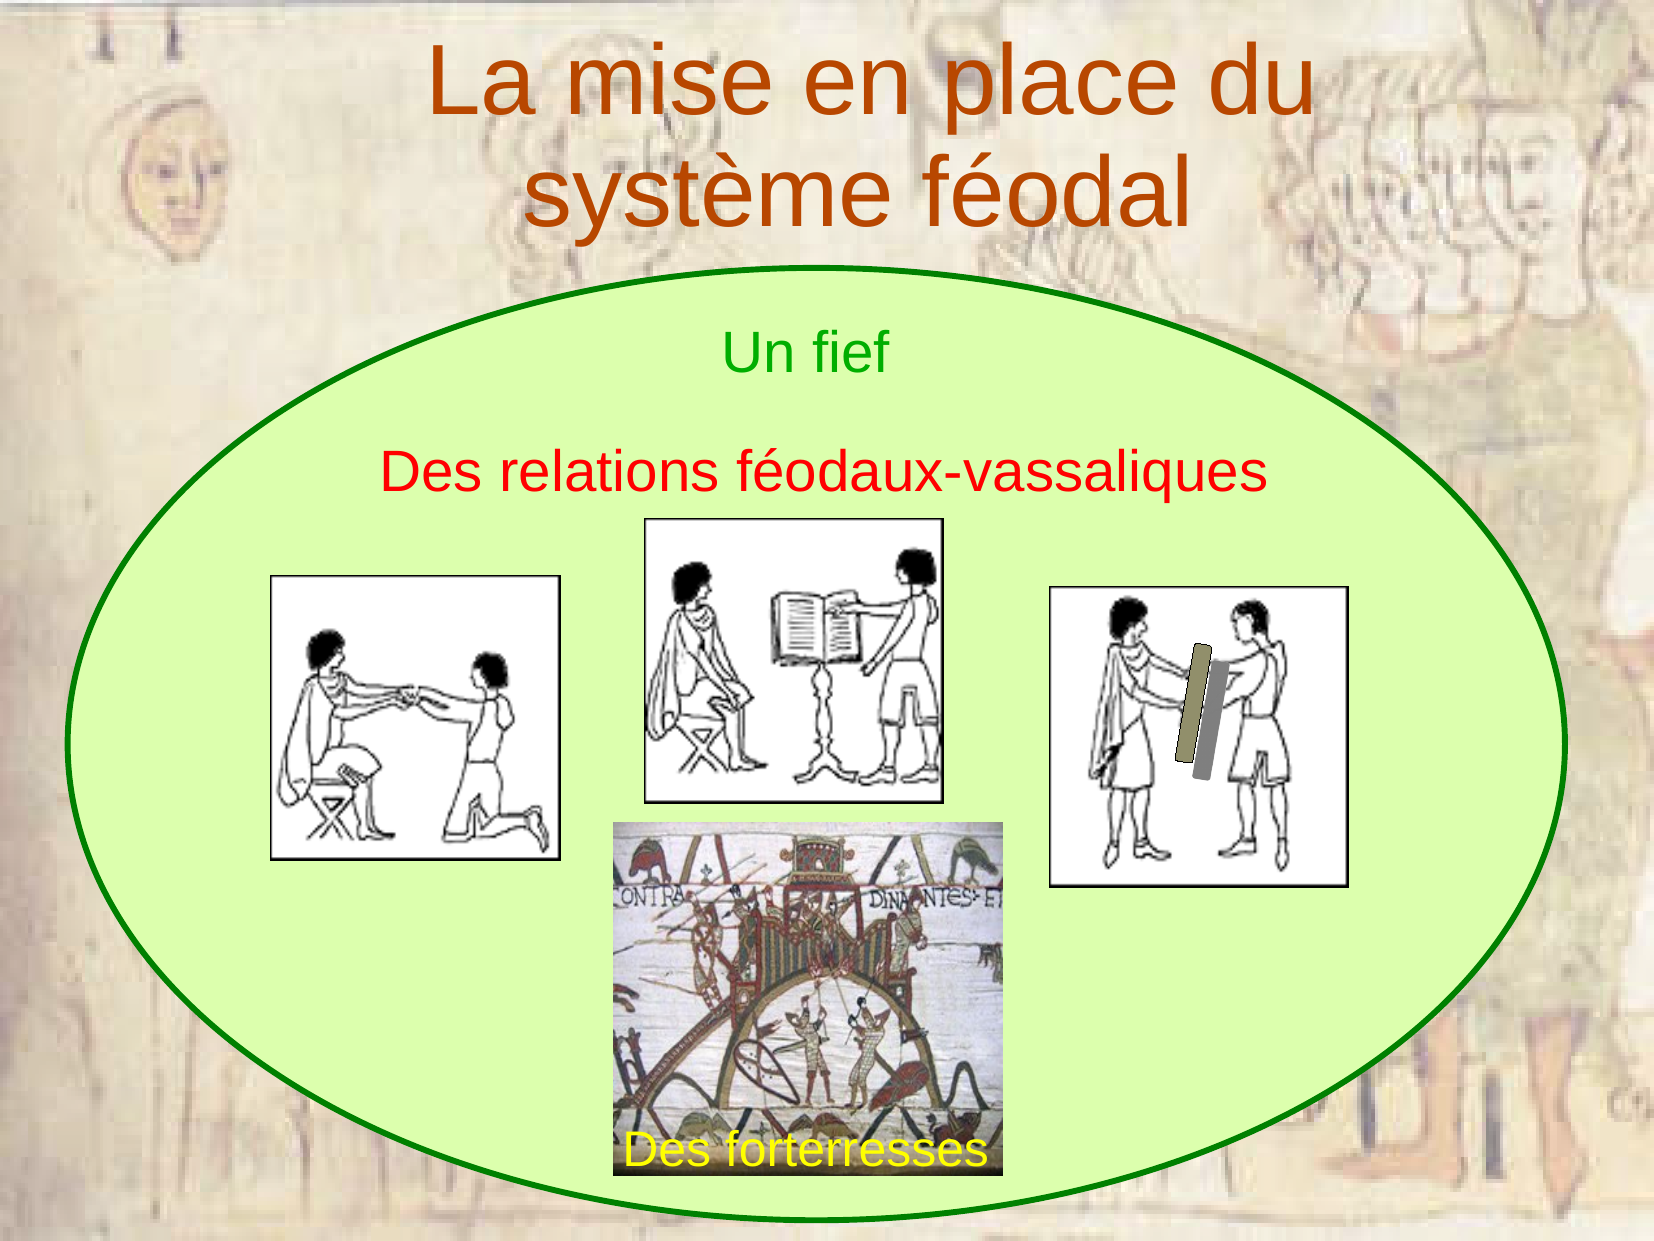

La mise en place du système féodal
Un fief
Des relations féodaux-vassaliques
Des forterresses